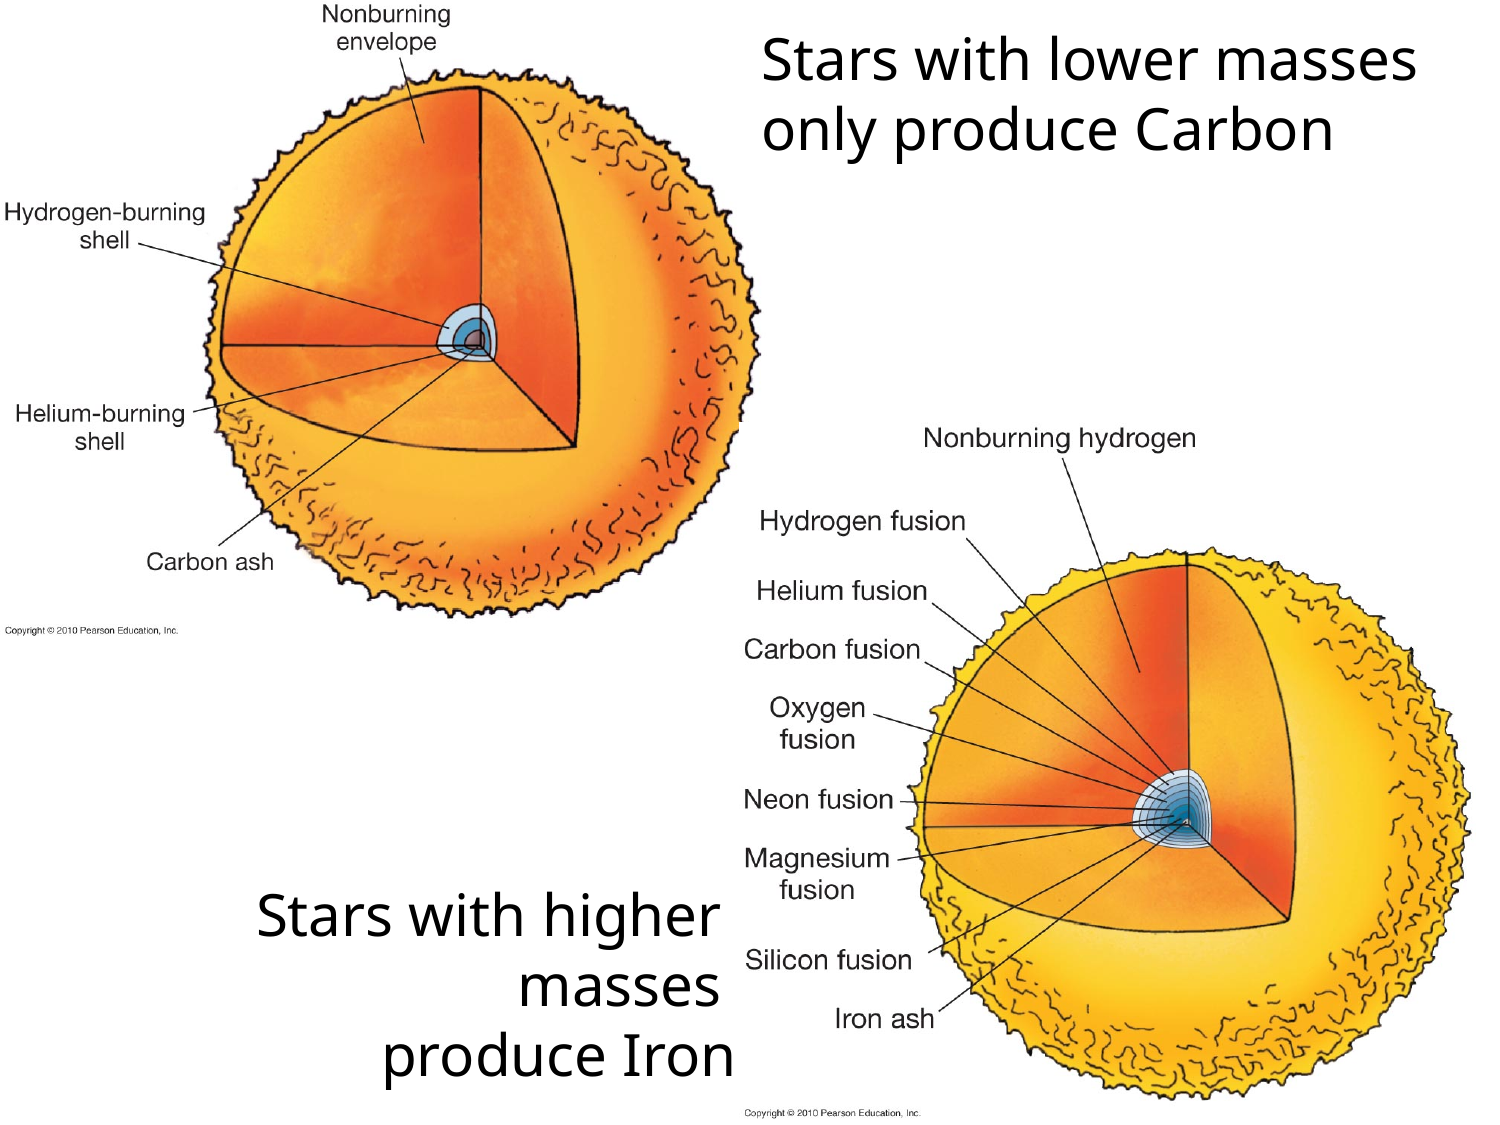

Stars with lower masses
only produce Carbon
Stars with higher
masses
produce Iron